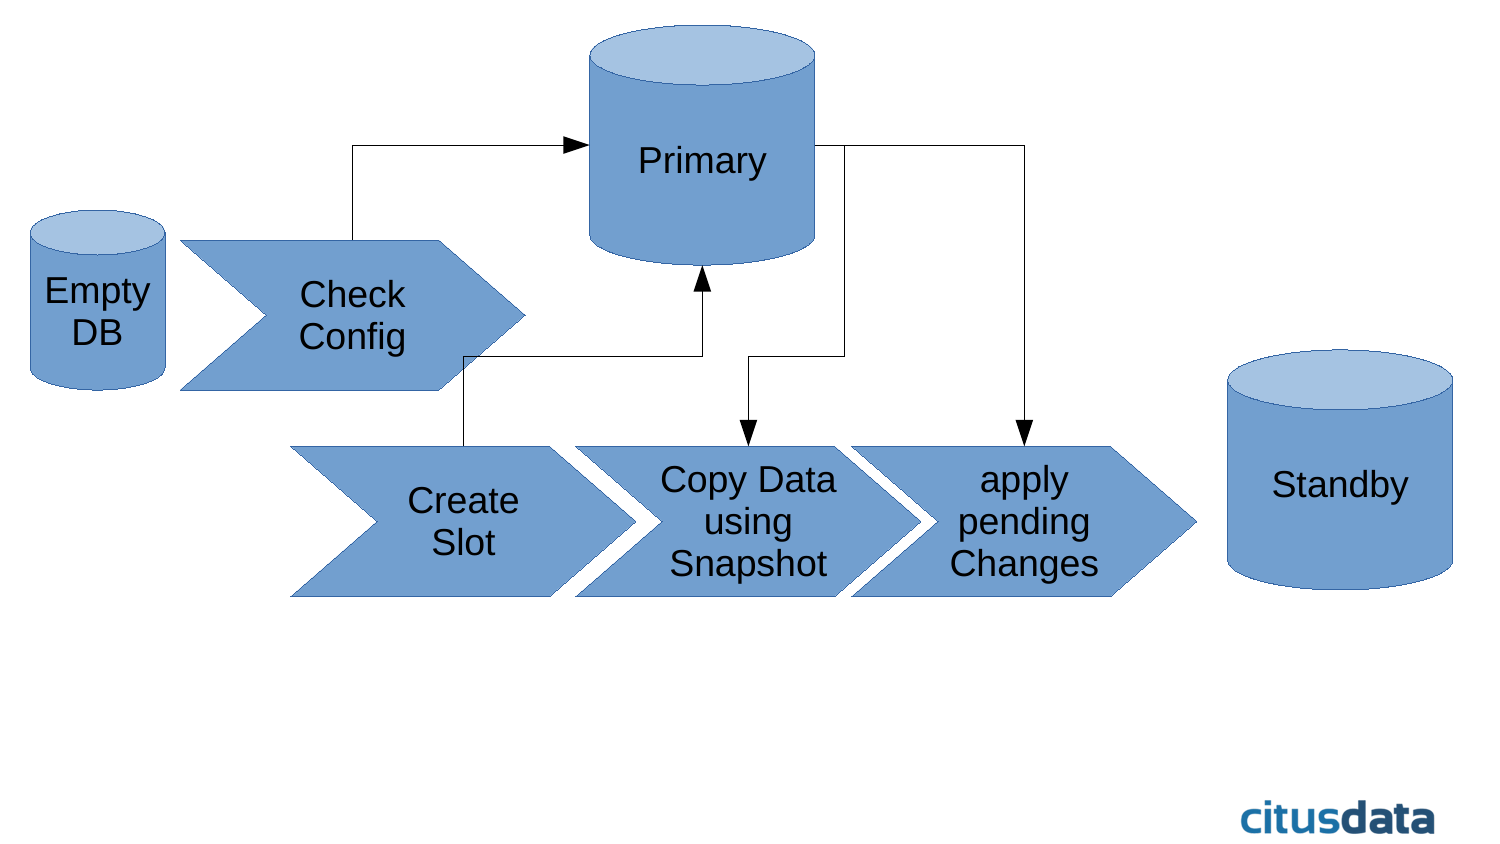

Primary
Empty
DB
Check
Config
Standby
Create
Slot
Copy Data
using
Snapshot
apply
pending
Changes